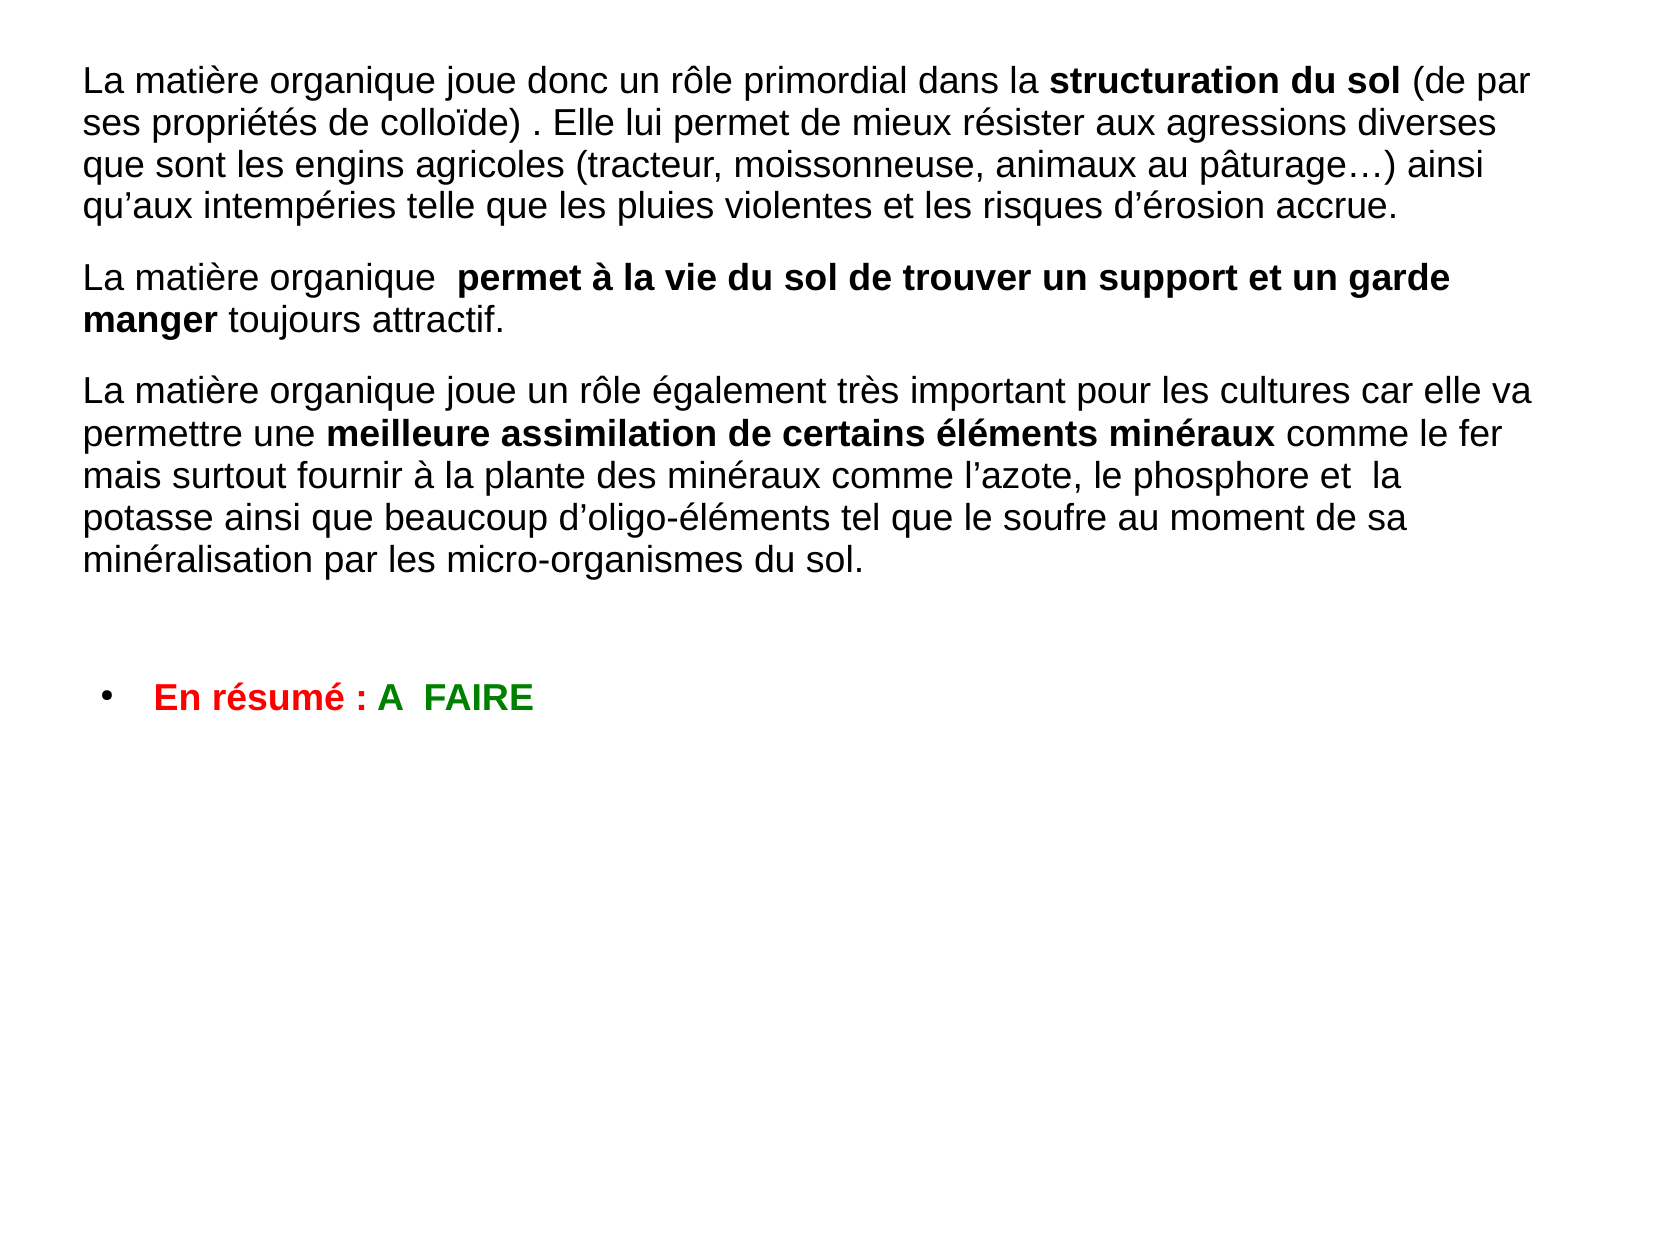

# La matière organique joue donc un rôle primordial dans la structuration du sol (de par ses propriétés de colloïde) . Elle lui permet de mieux résister aux agressions diverses que sont les engins agricoles (tracteur, moissonneuse, animaux au pâturage…) ainsi qu’aux intempéries telle que les pluies violentes et les risques d’érosion accrue.
La matière organique permet à la vie du sol de trouver un support et un garde manger toujours attractif.
La matière organique joue un rôle également très important pour les cultures car elle va permettre une meilleure assimilation de certains éléments minéraux comme le fer mais surtout fournir à la plante des minéraux comme l’azote, le phosphore et la potasse ainsi que beaucoup d’oligo-éléments tel que le soufre au moment de sa minéralisation par les micro-organismes du sol.
En résumé : A FAIRE